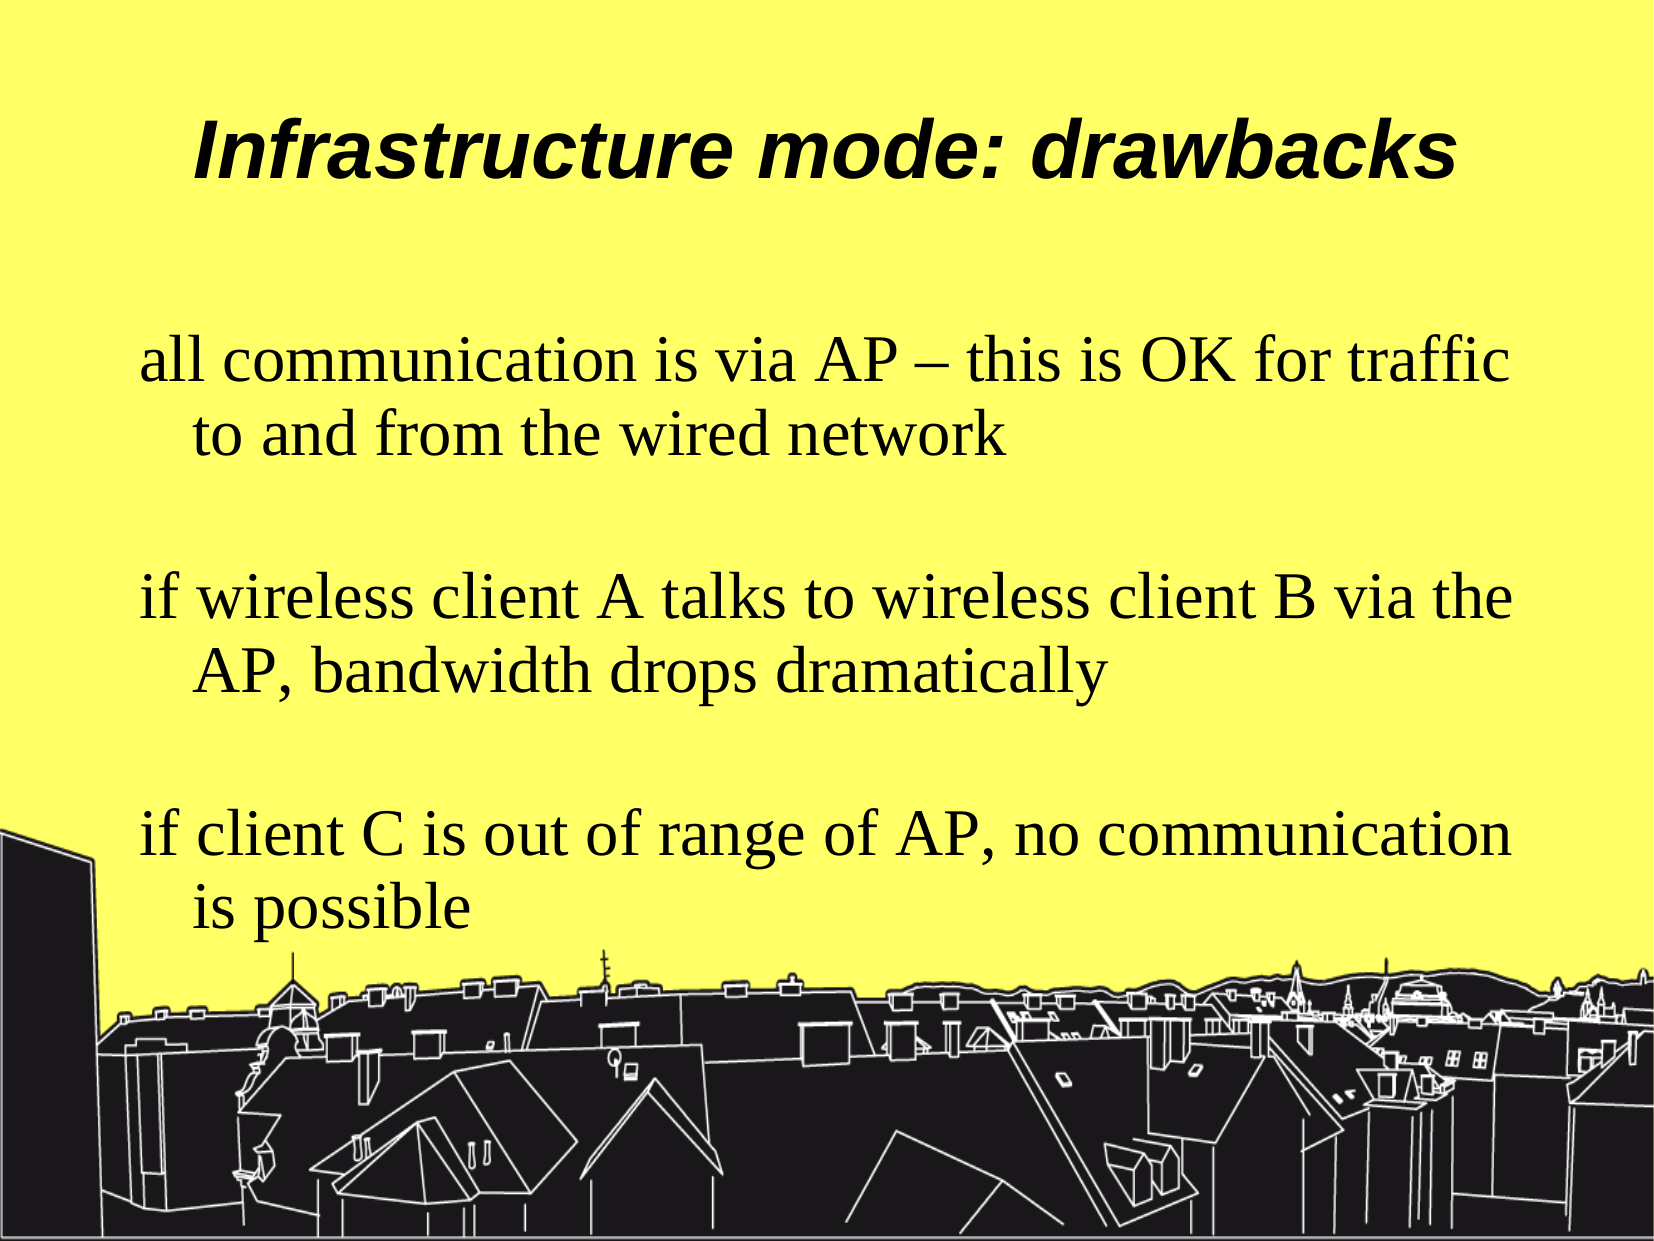

# Infrastructure mode: drawbacks
all communication is via AP – this is OK for traffic to and from the wired network
if wireless client A talks to wireless client B via the AP, bandwidth drops dramatically
if client C is out of range of AP, no communication is possible